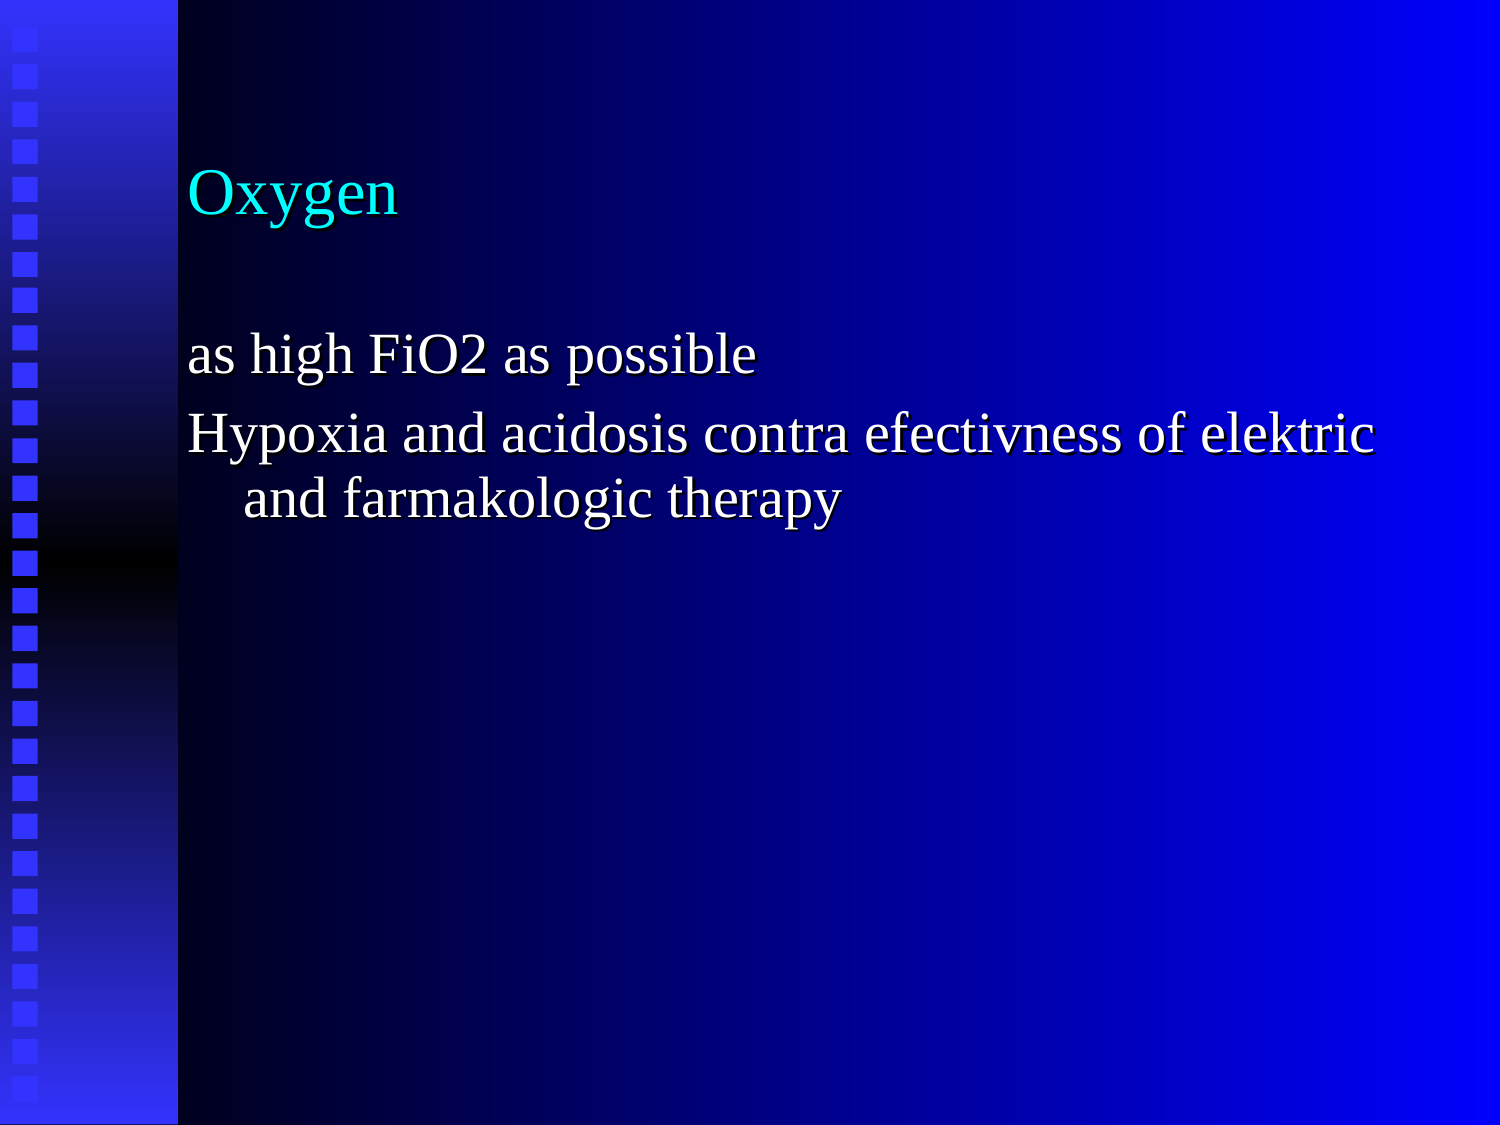

# Oxygen
as high FiO2 as possible
Hypoxia and acidosis contra efectivness of elektric and farmakologic therapy